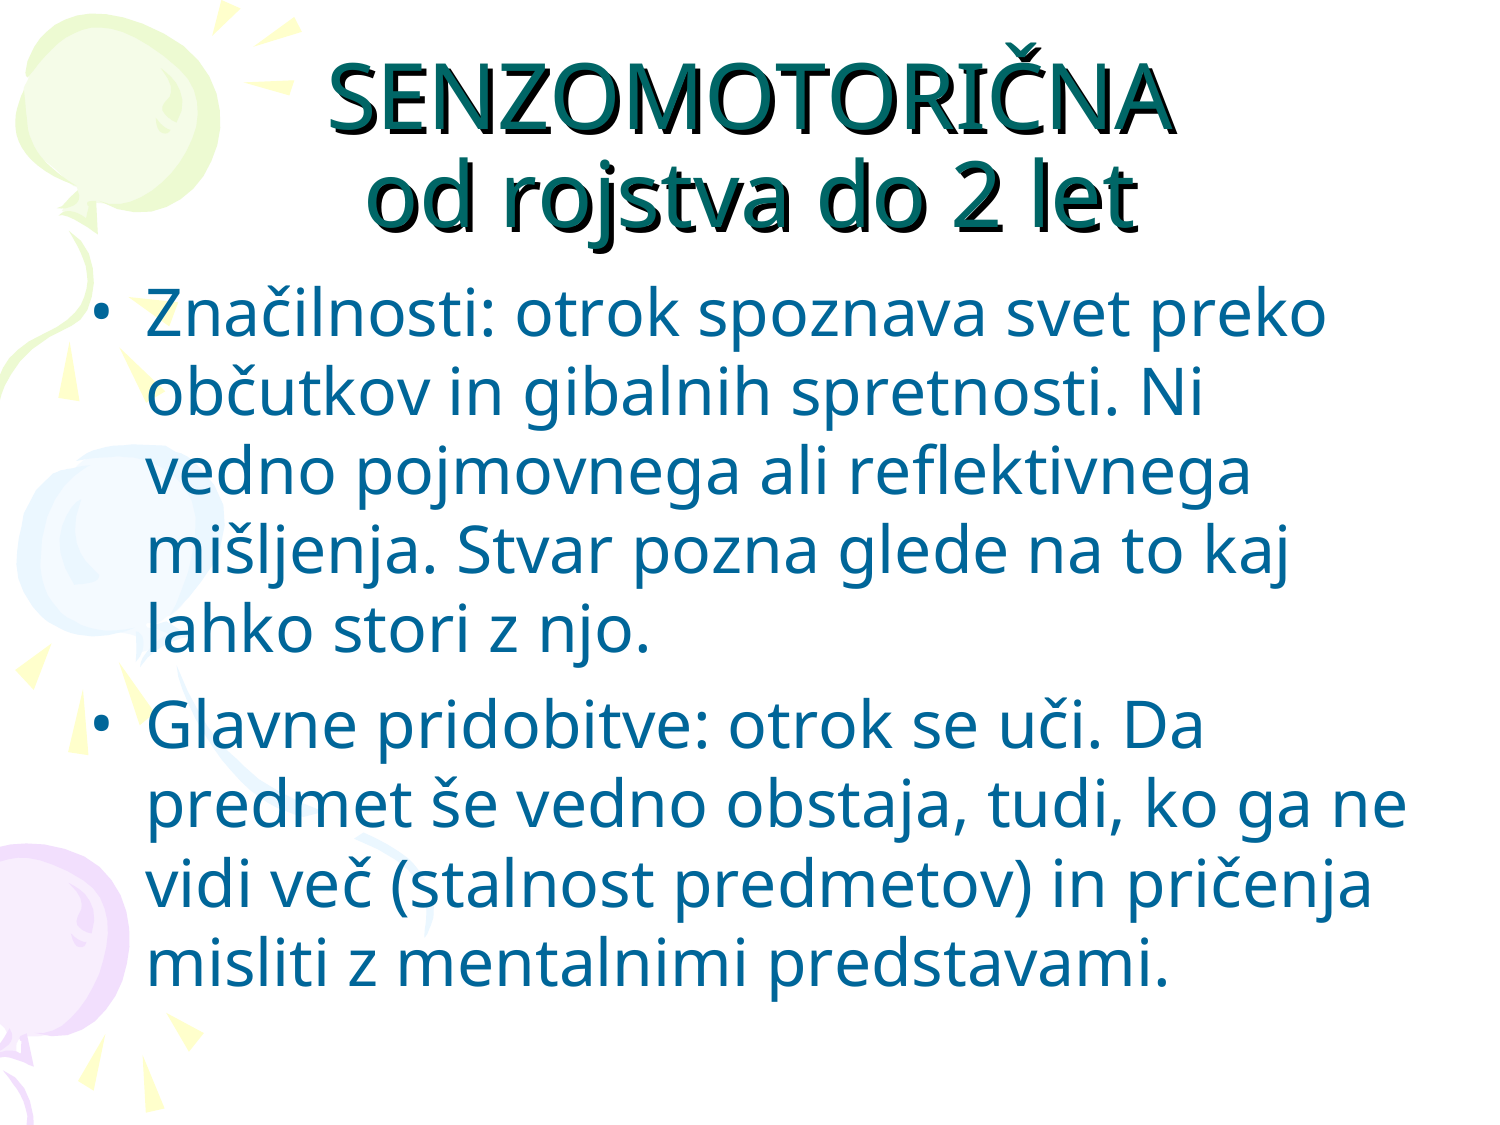

# SENZOMOTORIČNA od rojstva do 2 let
Značilnosti: otrok spoznava svet preko občutkov in gibalnih spretnosti. Ni vedno pojmovnega ali reflektivnega mišljenja. Stvar pozna glede na to kaj lahko stori z njo.
Glavne pridobitve: otrok se uči. Da predmet še vedno obstaja, tudi, ko ga ne vidi več (stalnost predmetov) in pričenja misliti z mentalnimi predstavami.